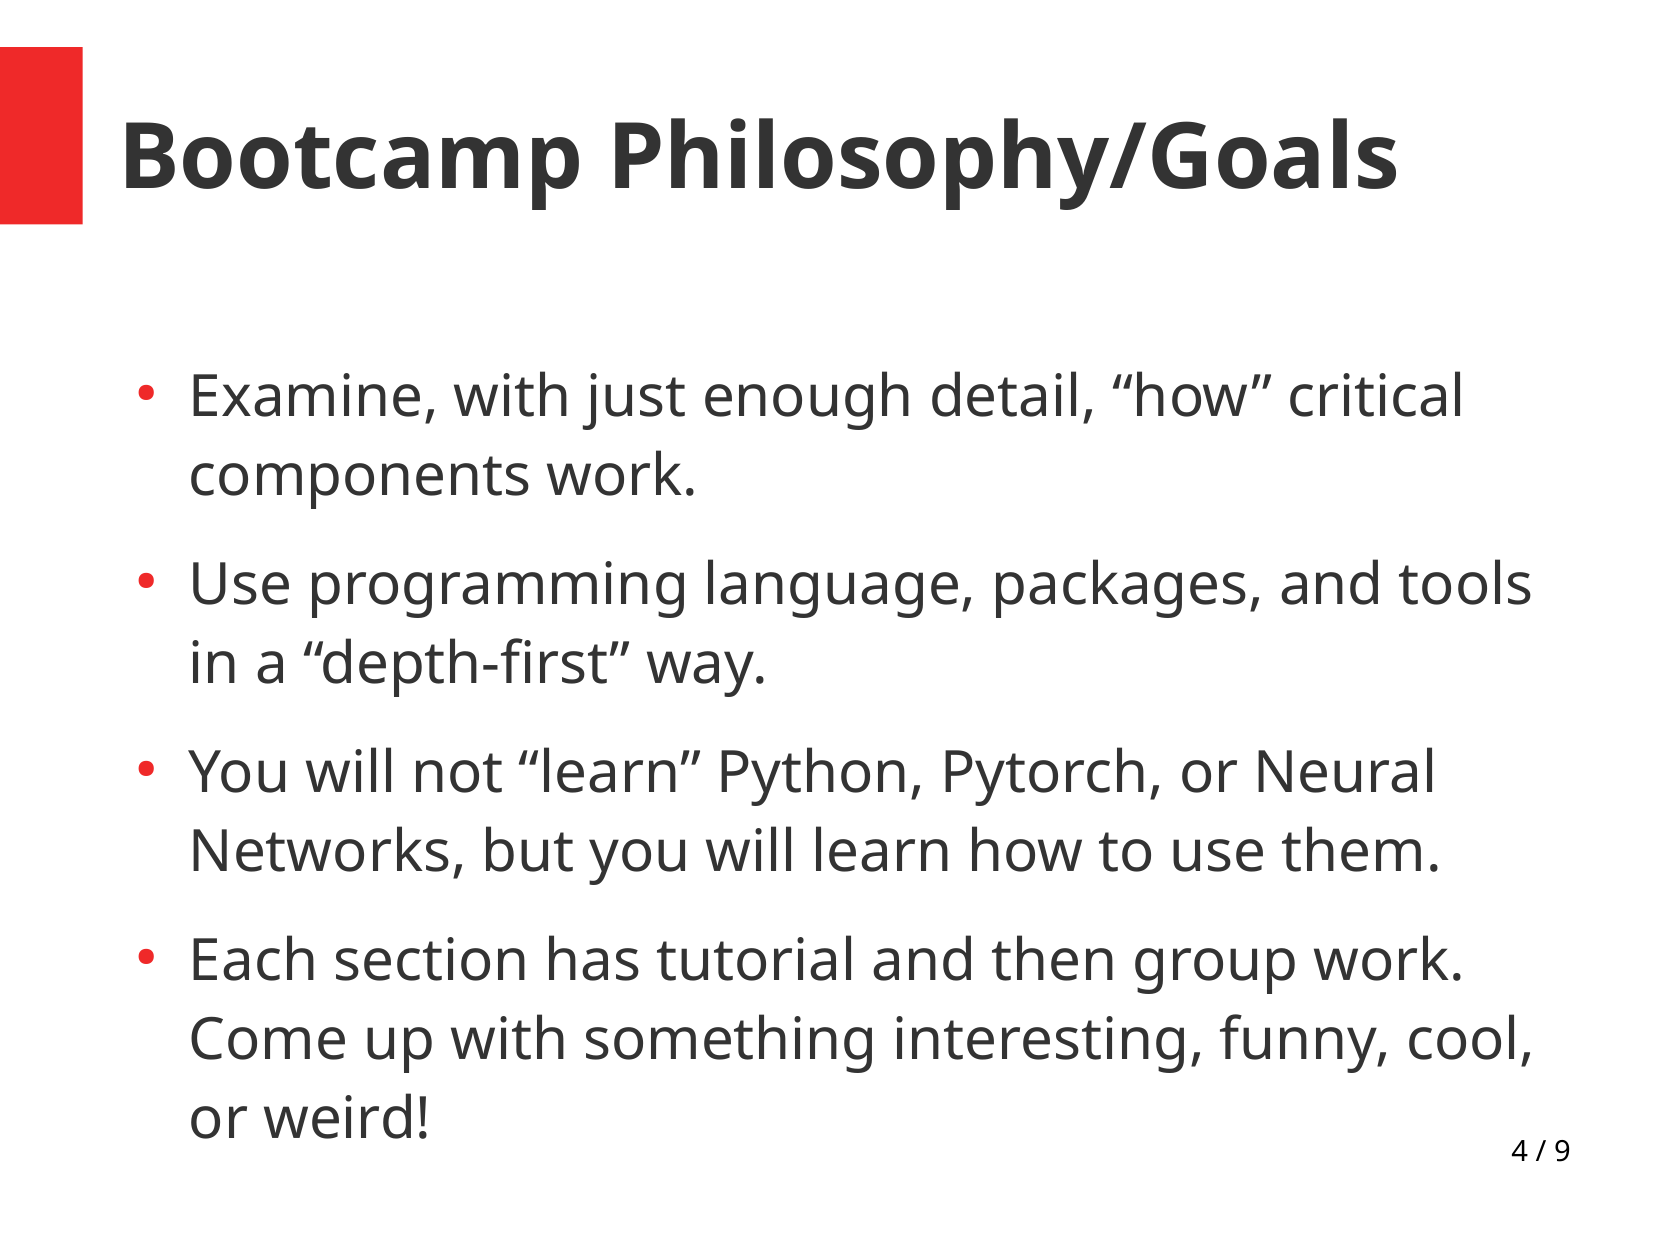

# Bootcamp Philosophy/Goals
Examine, with just enough detail, “how” critical components work.
Use programming language, packages, and tools in a “depth-first” way.
You will not “learn” Python, Pytorch, or Neural Networks, but you will learn how to use them.
Each section has tutorial and then group work. Come up with something interesting, funny, cool, or weird!
4